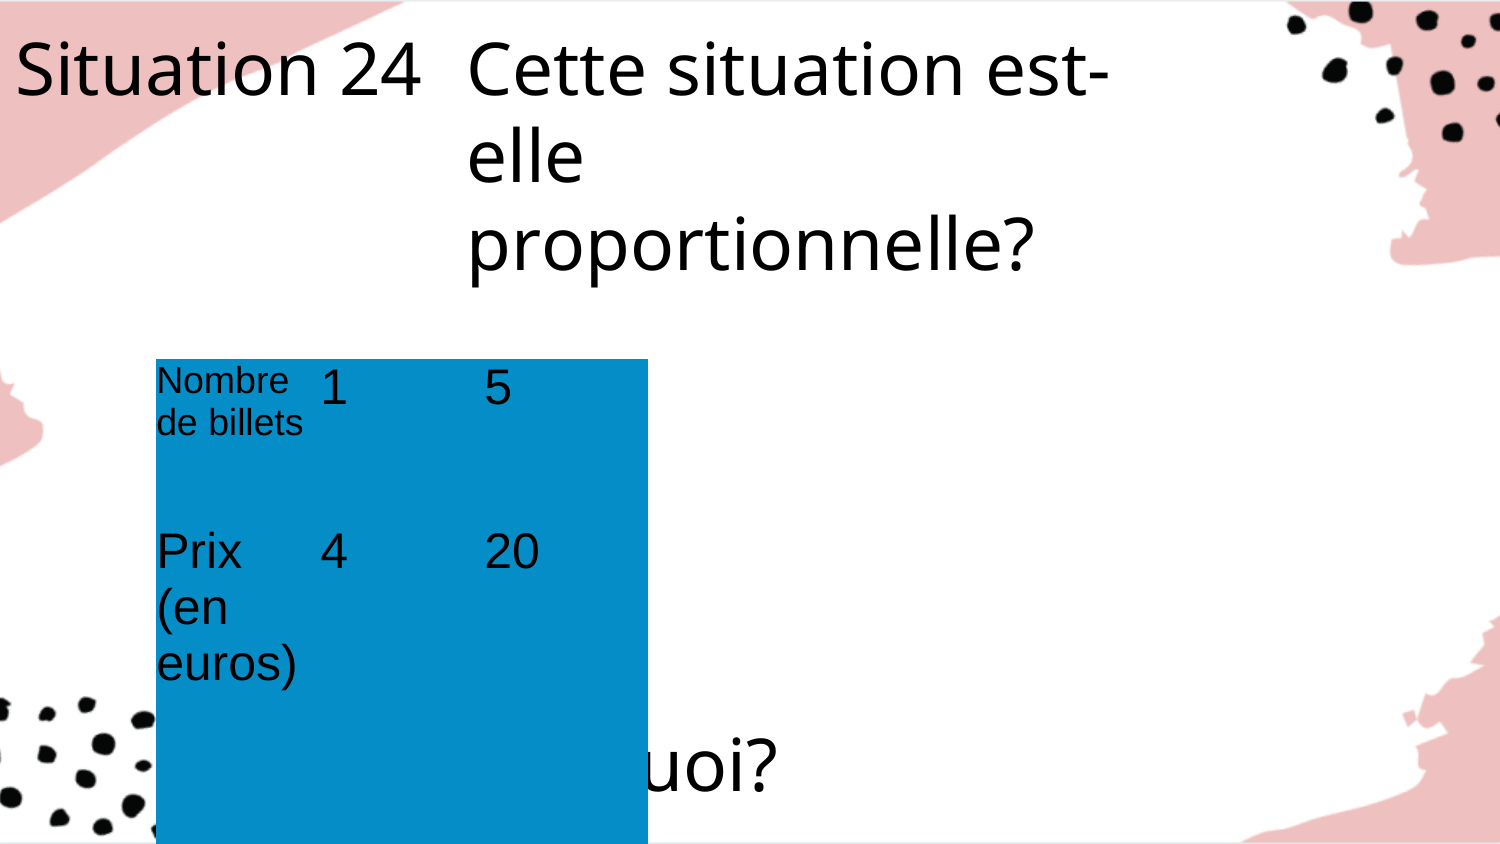

Situation 24
Cette situation est-elle proportionnelle?
| Nombre de billets | 1 | 5 |
| --- | --- | --- |
| Prix (en euros) | 4 | 20 |
Pourquoi?